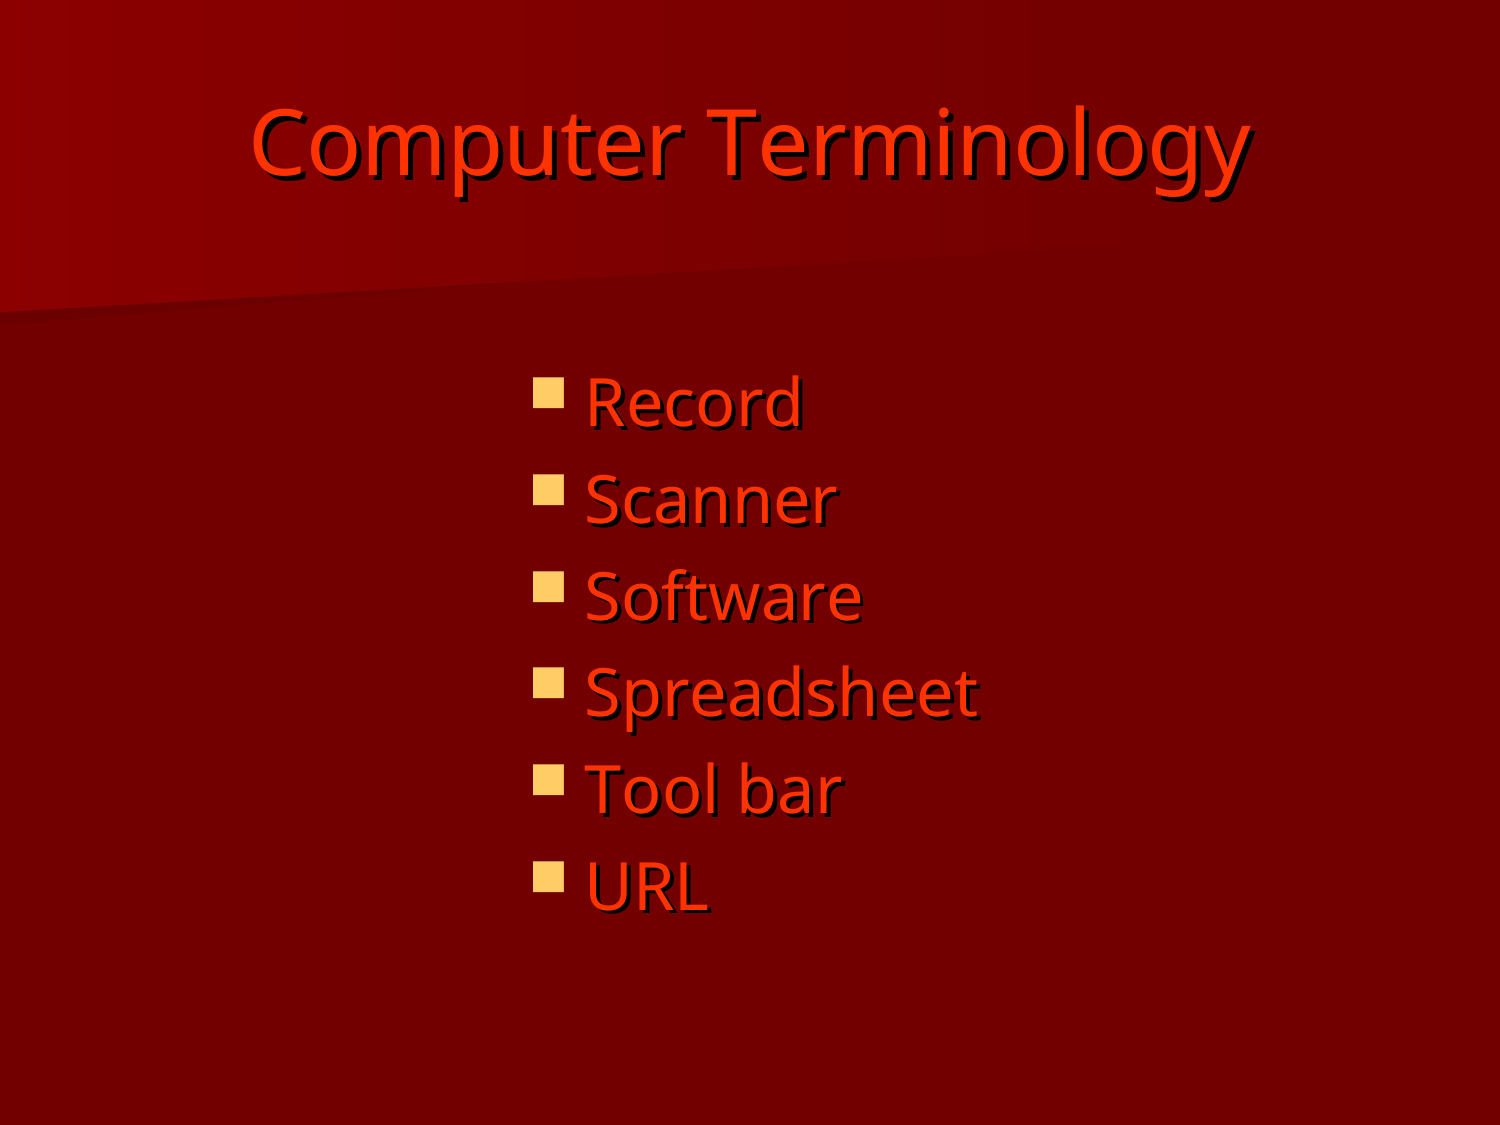

# Computer Terminology
Record
Scanner
Software
Spreadsheet
Tool bar
URL